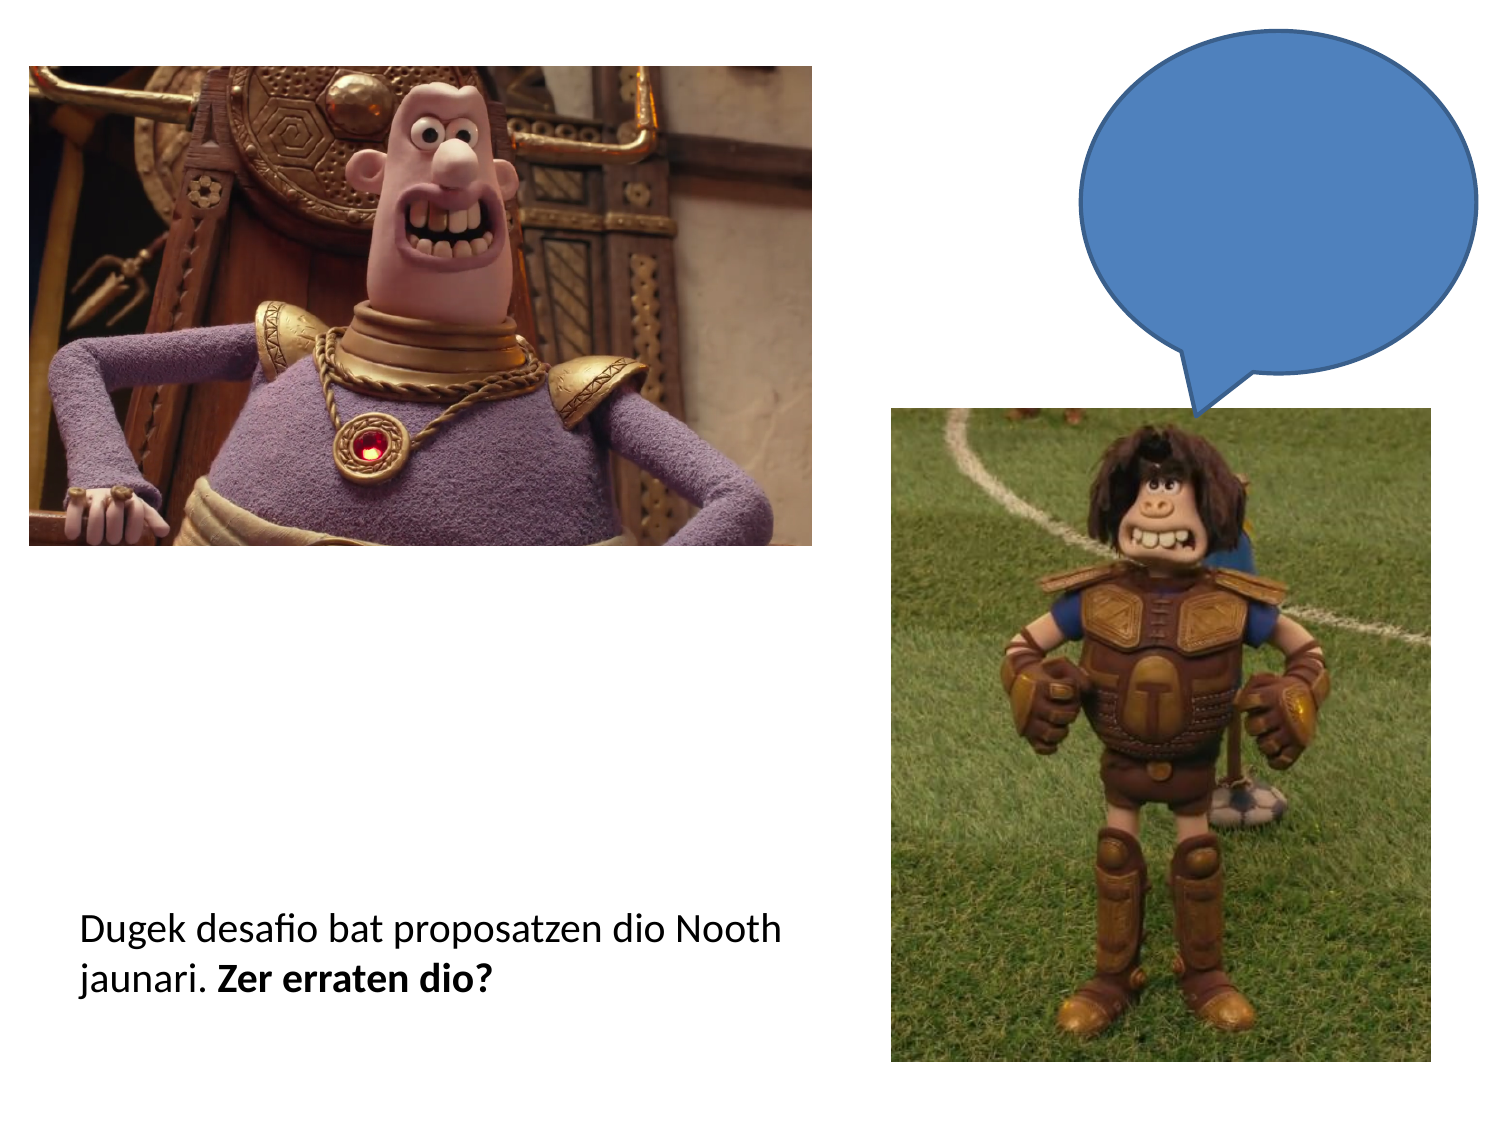

Dugek desafio bat proposatzen dio Nooth jaunari. Zer erraten dio?